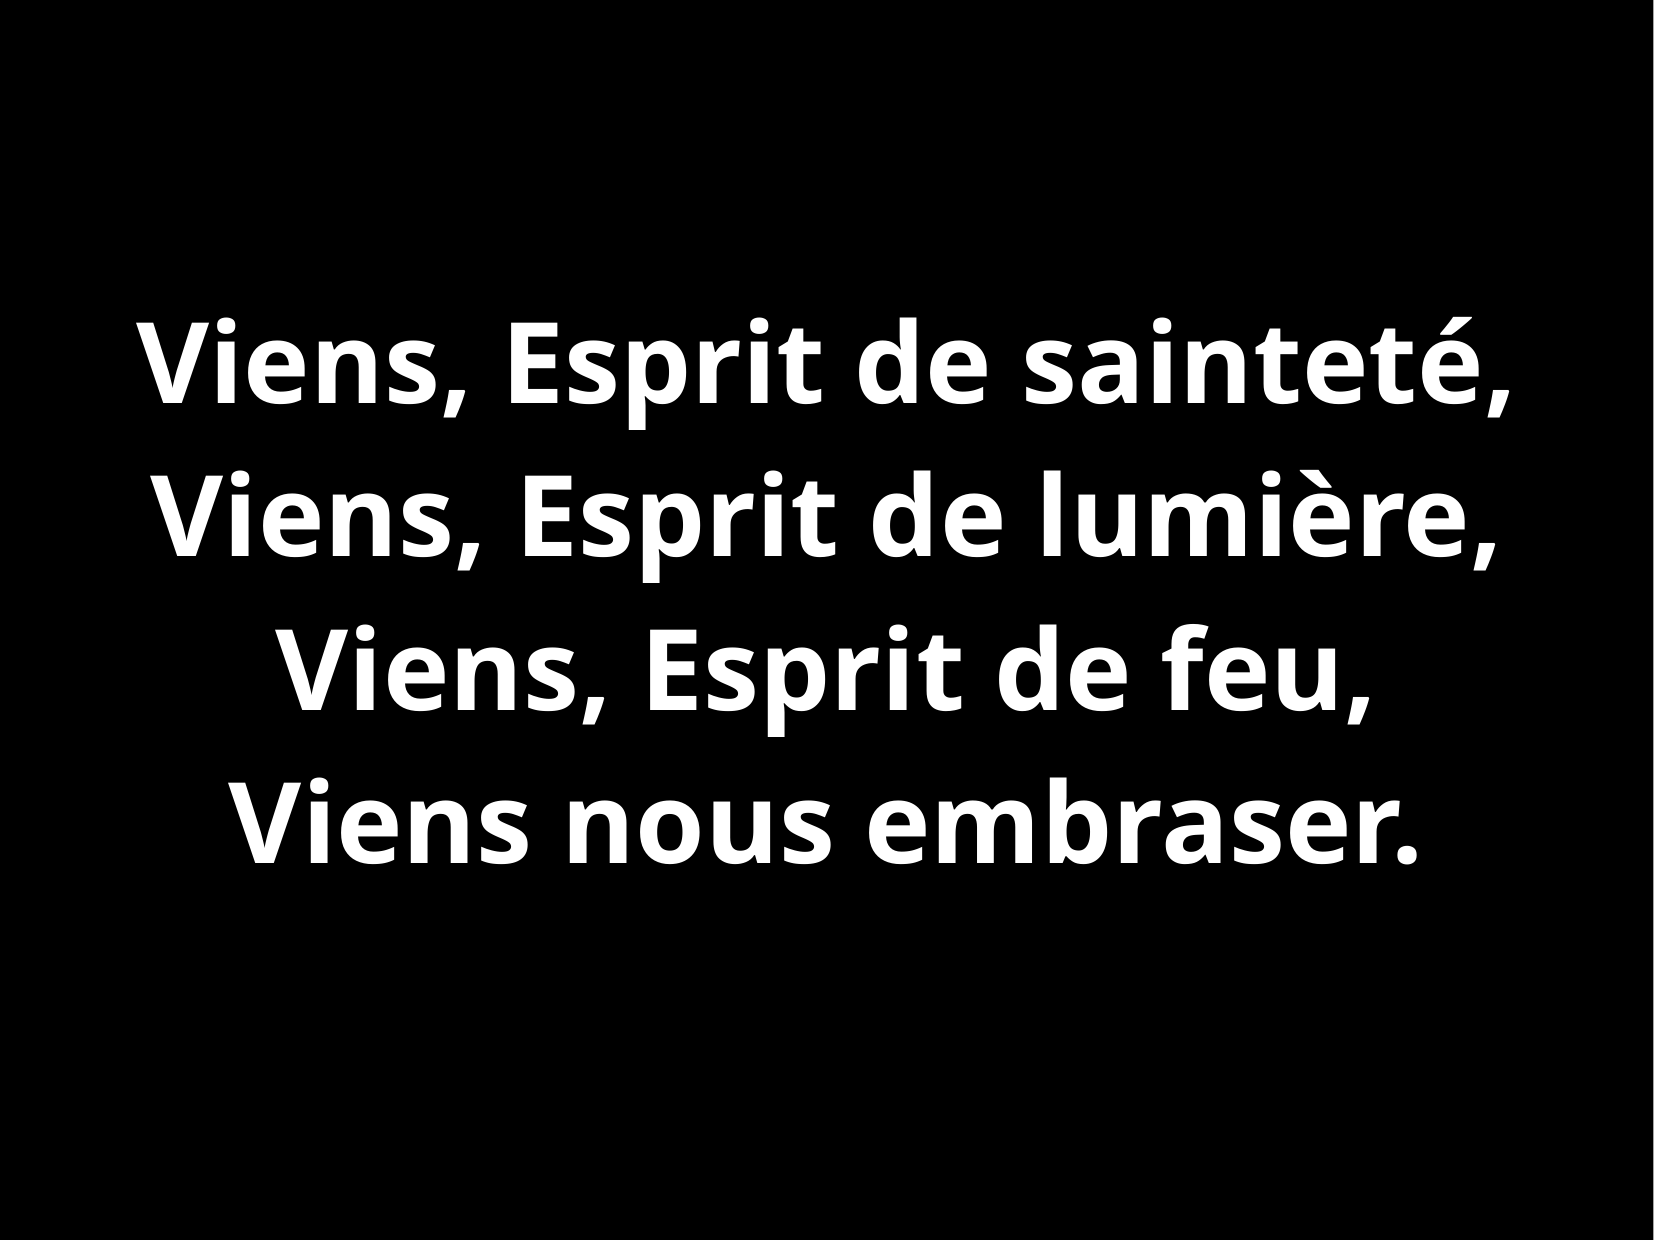

# Viens, Esprit de sainteté,
Viens, Esprit de lumière,
Viens, Esprit de feu,
Viens nous embraser.